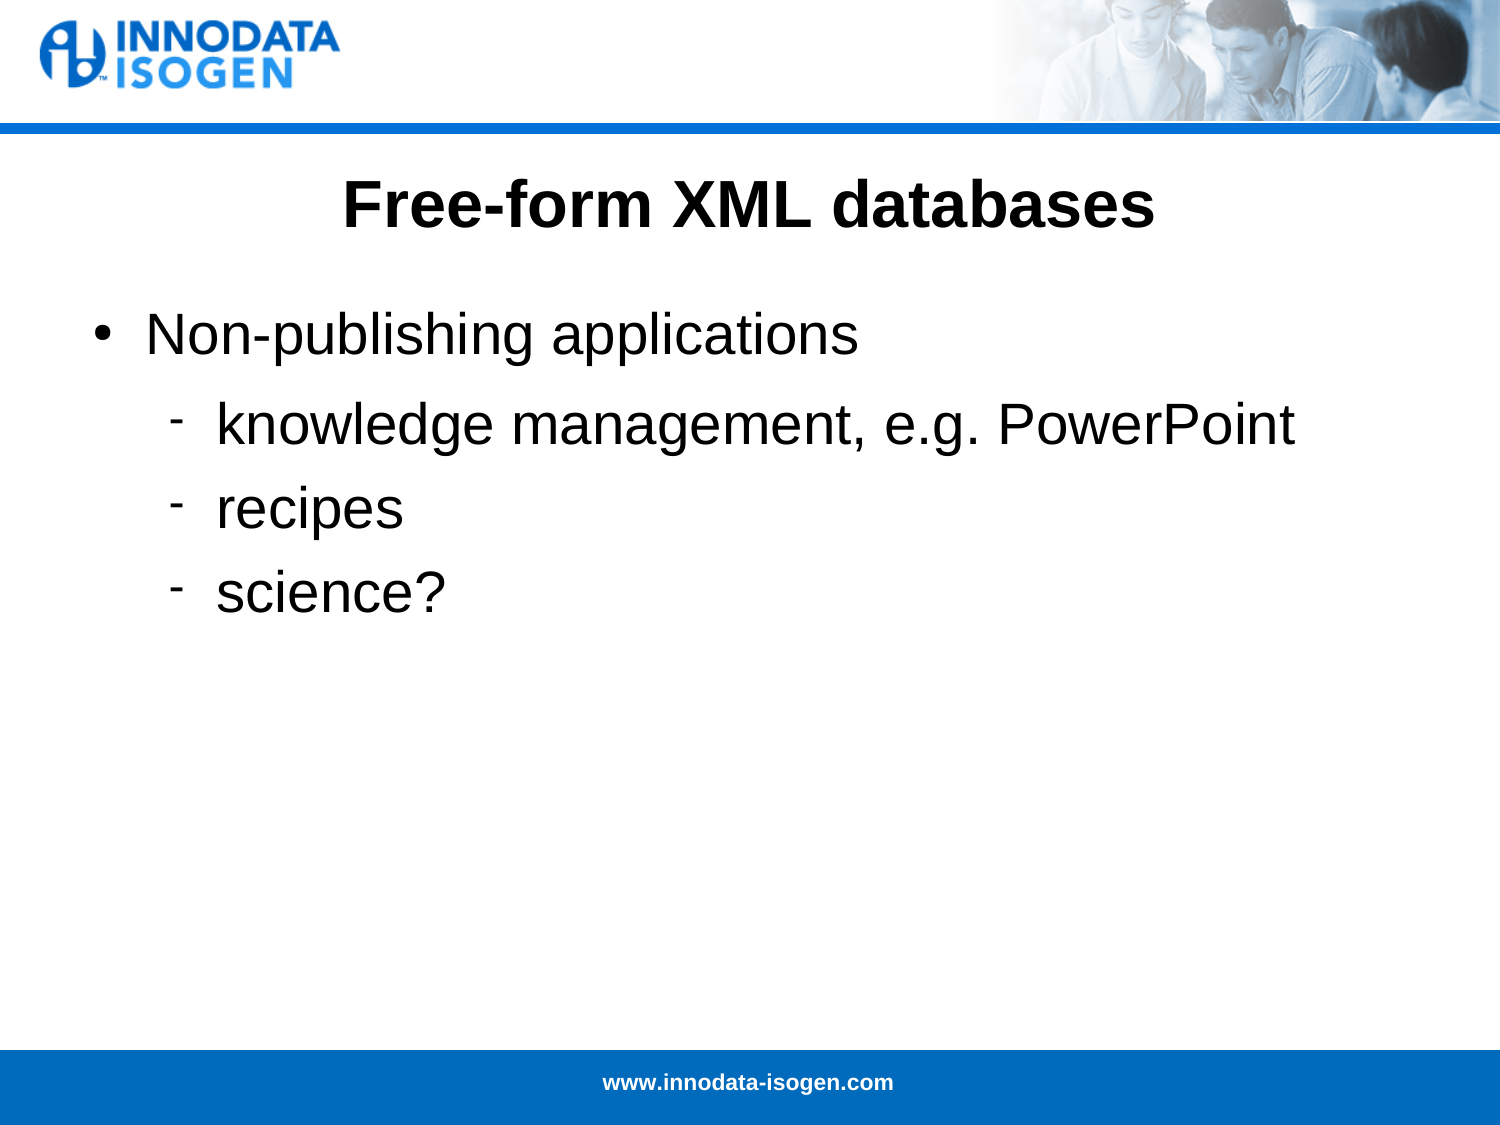

# Free-form XML databases
Non-publishing applications
knowledge management, e.g. PowerPoint
recipes
science?